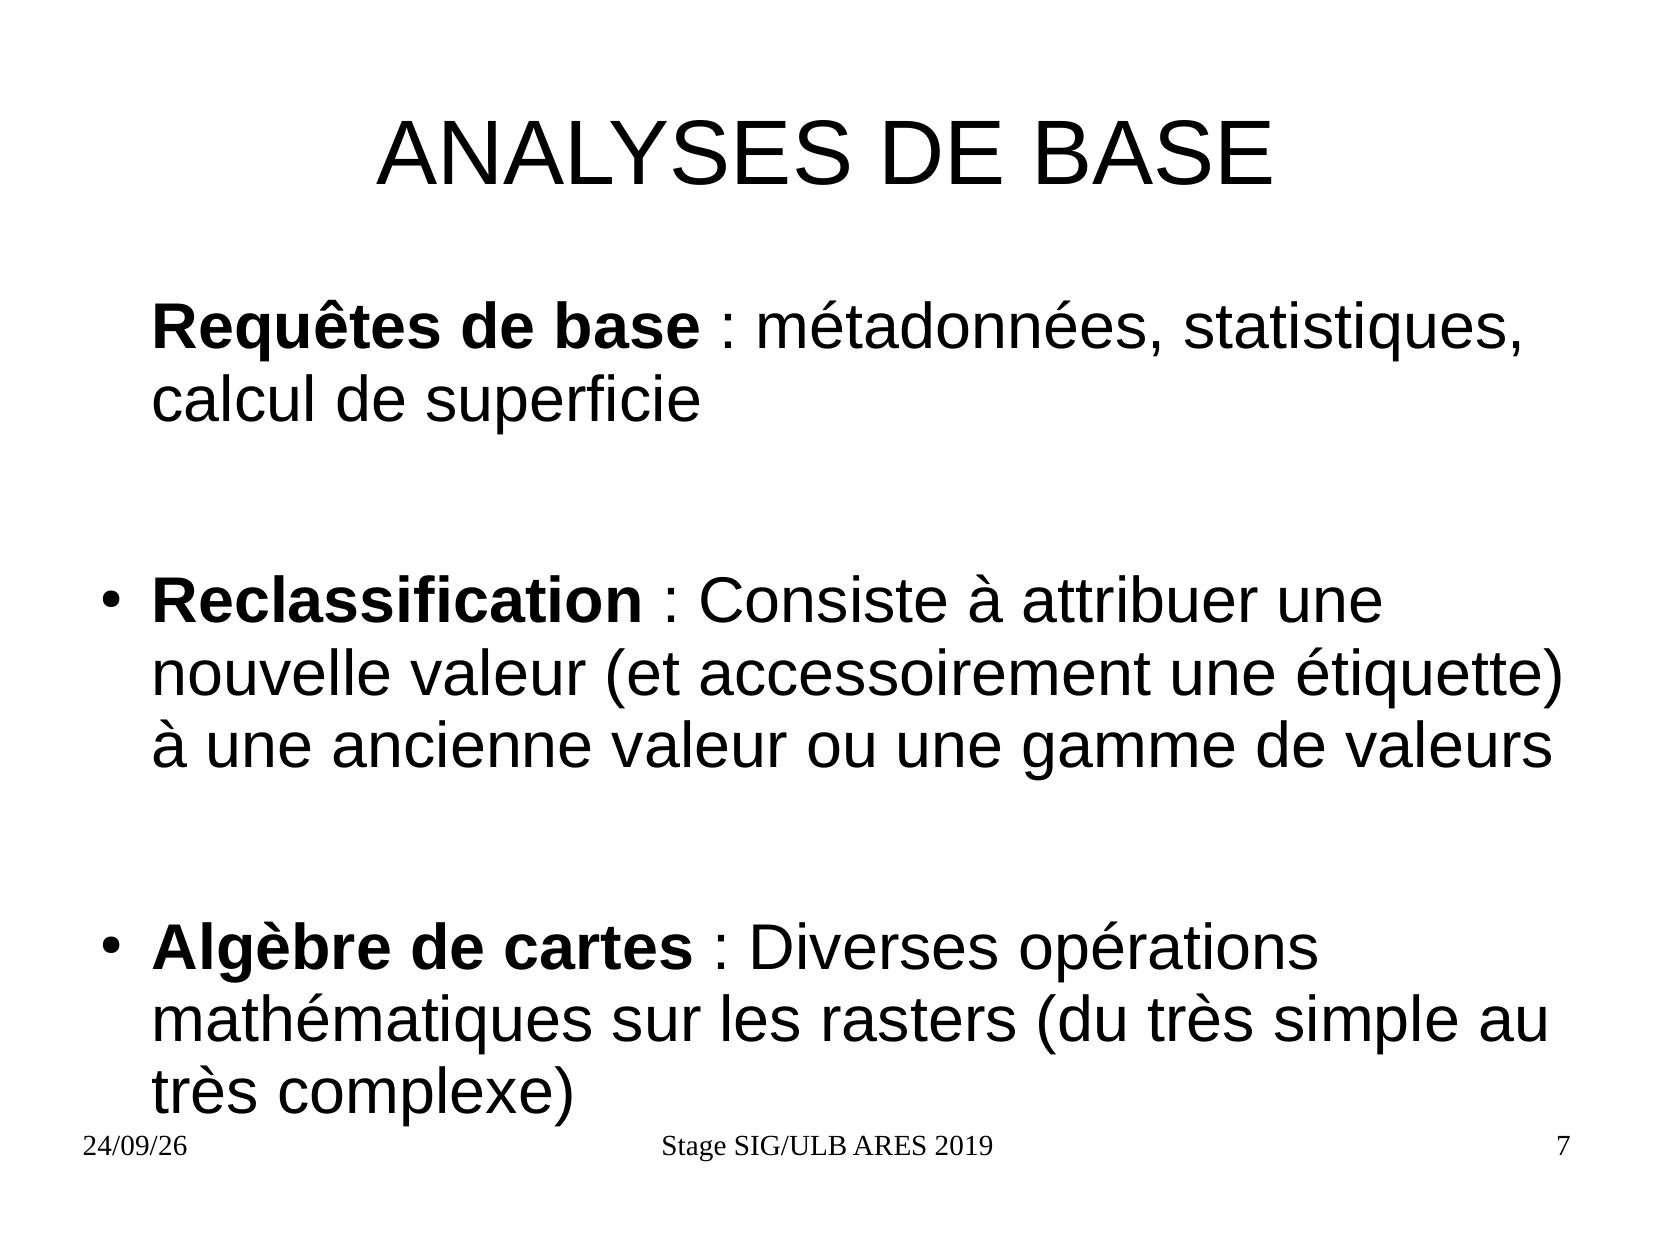

# ANALYSES DE BASE
Requêtes de base : métadonnées, statistiques, calcul de superficie
Reclassification : Consiste à attribuer une nouvelle valeur (et accessoirement une étiquette) à une ancienne valeur ou une gamme de valeurs
Algèbre de cartes : Diverses opérations mathématiques sur les rasters (du très simple au très complexe)
Stage SIG/ULB ARES 2019
7